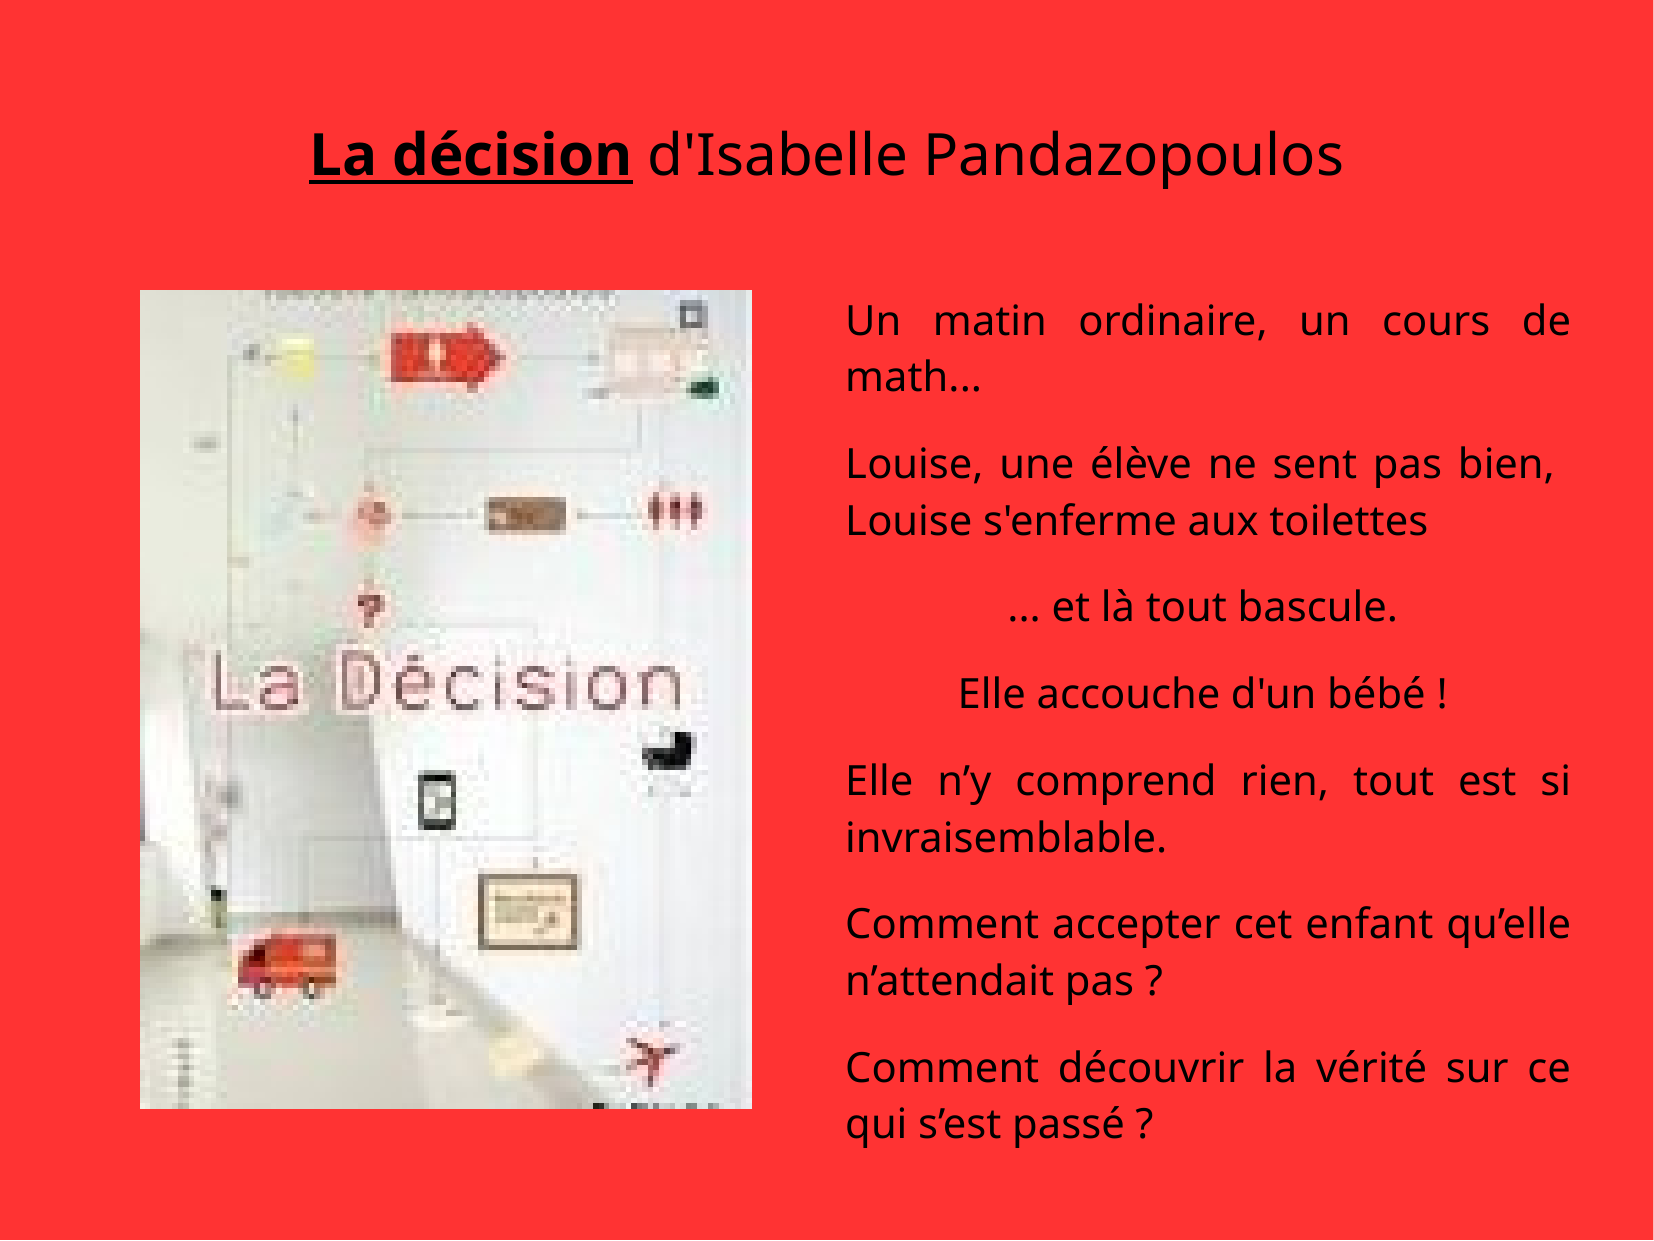

# La décision d'Isabelle Pandazopoulos
Un matin ordinaire, un cours de math...
Louise, une élève ne sent pas bien, Louise s'enferme aux toilettes
... et là tout bascule.
Elle accouche d'un bébé !
Elle n’y comprend rien, tout est si invraisemblable.
Comment accepter cet enfant qu’elle n’attendait pas ?
Comment découvrir la vérité sur ce qui s’est passé ?